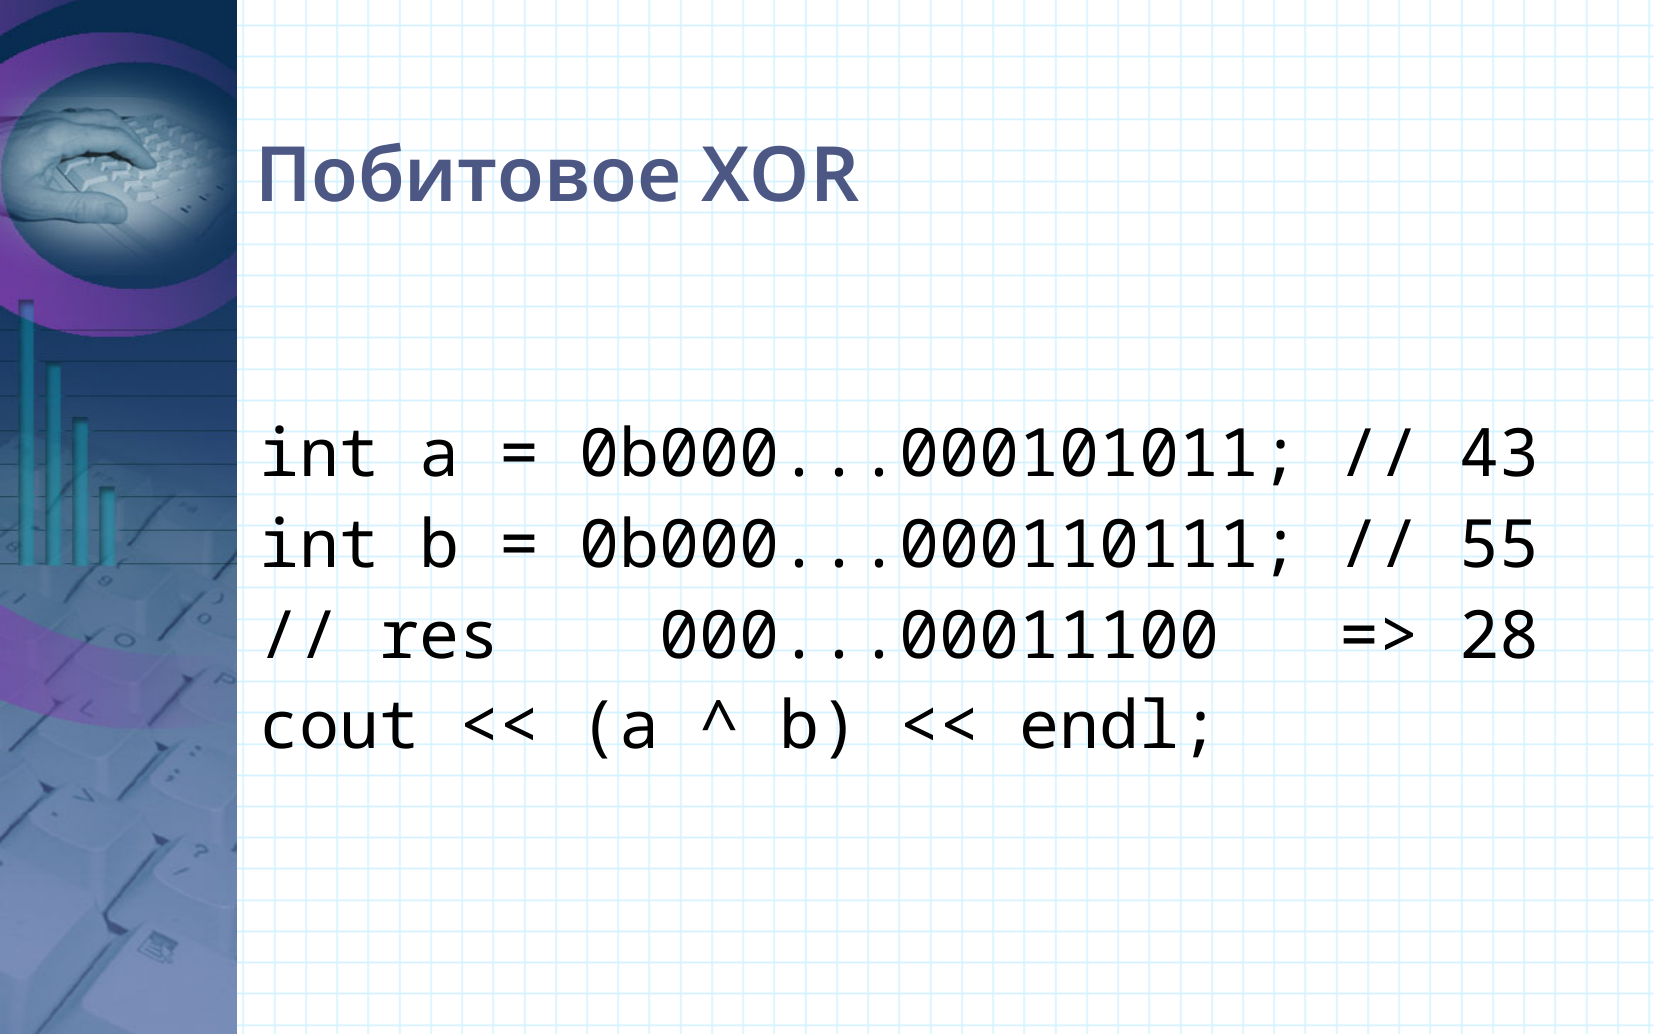

# Побитовое XOR
int a = 0b000...000101011; // 43
int b = 0b000...000110111; // 55
// res 000...00011100 => 28
cout << (a ^ b) << endl;